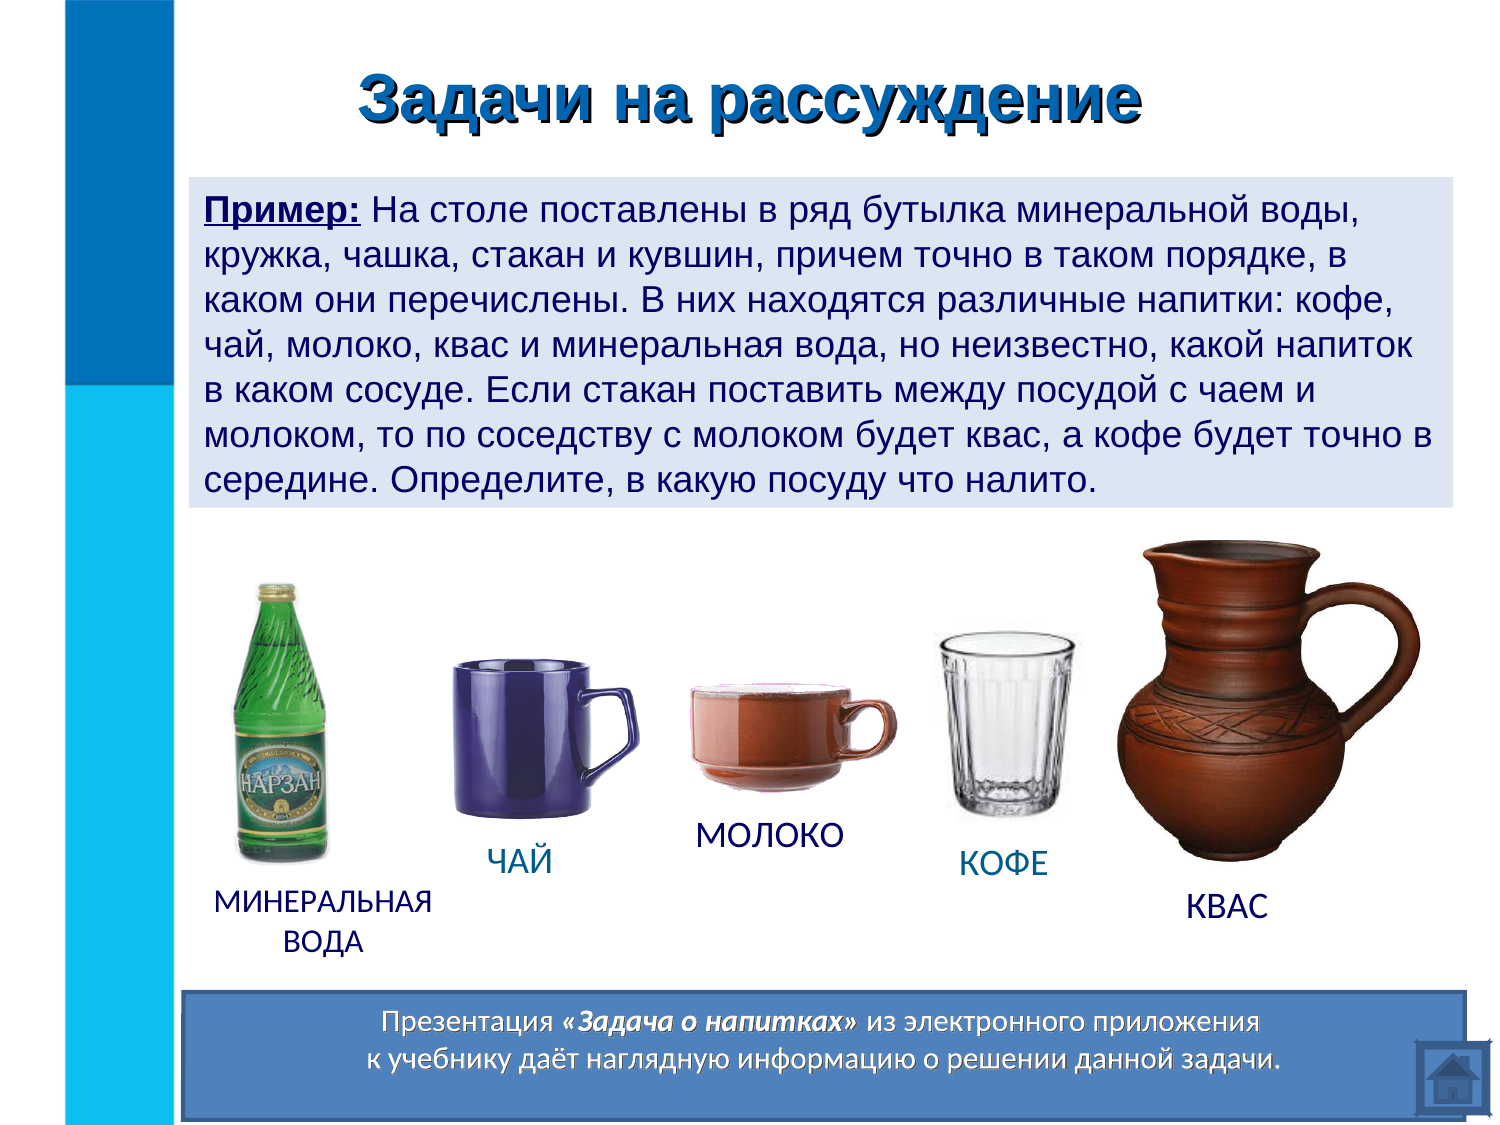

# Задачи на рассуждение
Пример: На столе поставлены в ряд бутылка минеральной воды, кружка, чашка, стакан и кувшин, причем точно в таком порядке, в каком они перечислены. В них находятся различные напитки: кофе, чай, молоко, квас и минеральная вода, но неизвестно, какой напиток в каком сосуде. Если стакан поставить между посудой с чаем и молоком, то по соседству с молоком будет квас, а кофе будет точно в середине. Определите, в какую посуду что налито.
МОЛОКО
ЧАЙ
КОФЕ
МИНЕРАЛЬНАЯ ВОДА
КВАС
Презентация «Задача о напитках» из электронного приложения
к учебнику даёт наглядную информацию о решении данной задачи.
Проверка